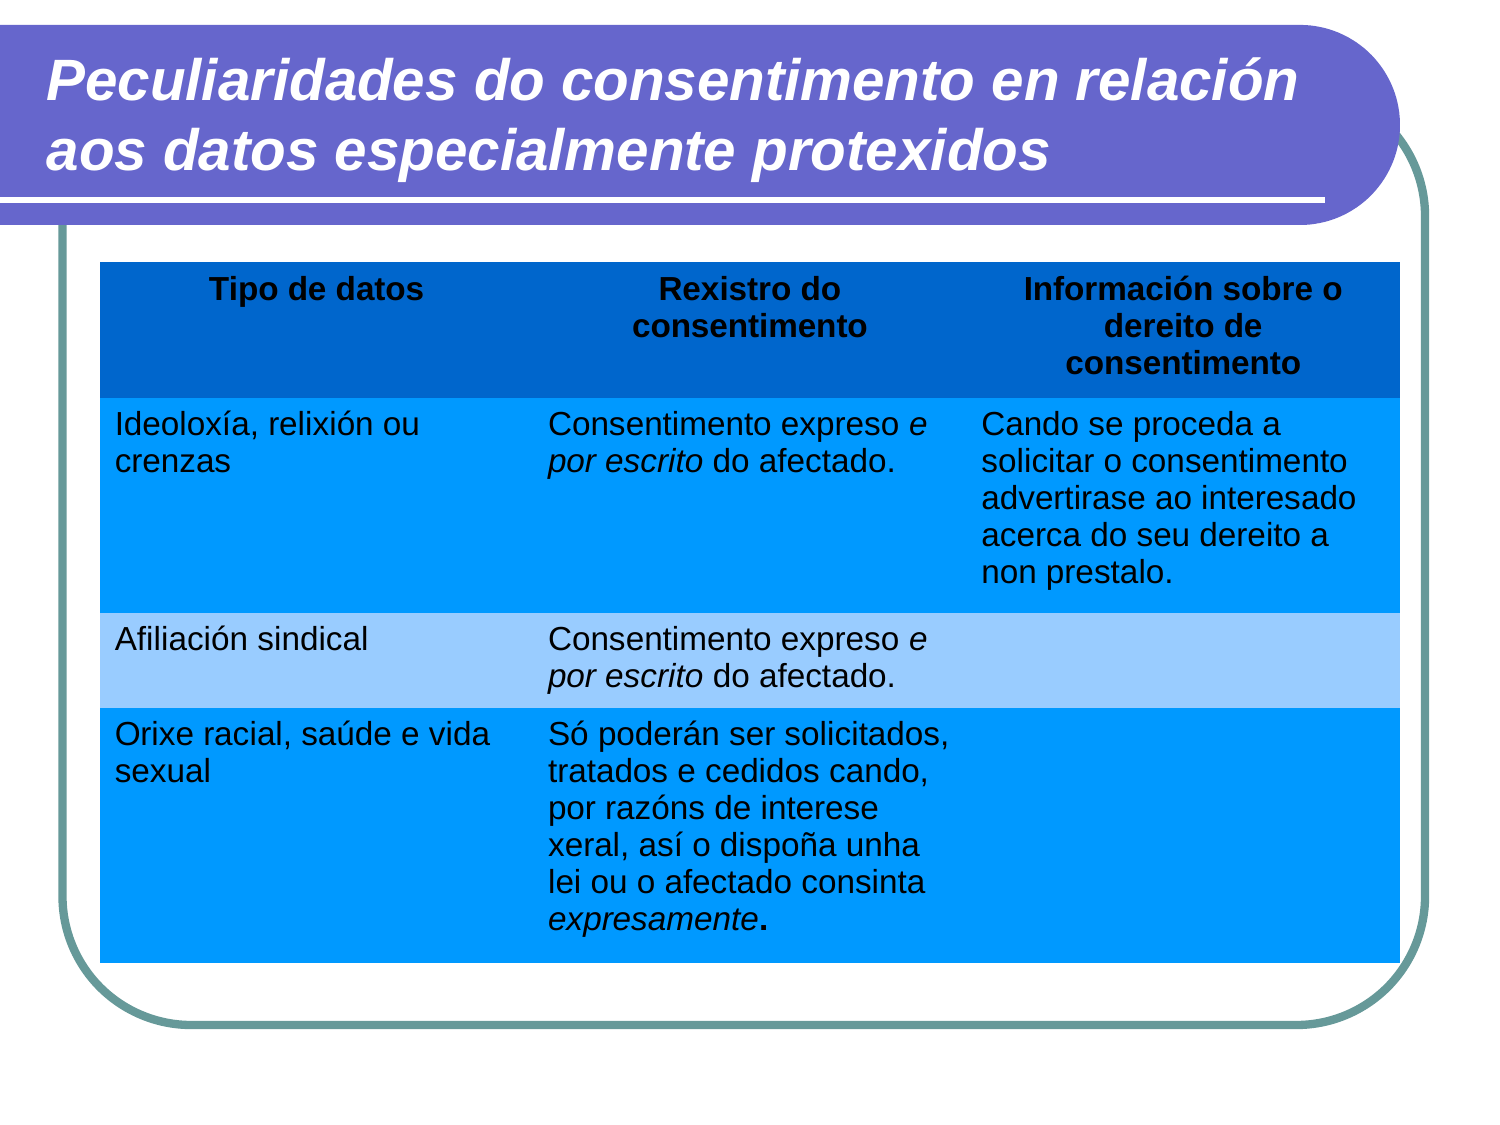

# Peculiaridades do consentimento en relación aos datos especialmente protexidos
| Tipo de datos | Rexistro do consentimento | Información sobre o dereito de consentimento |
| --- | --- | --- |
| Ideoloxía, relixión ou crenzas | Consentimento expreso e por escrito do afectado. | Cando se proceda a solicitar o consentimento advertirase ao interesado acerca do seu dereito a non prestalo. |
| Afiliación sindical | Consentimento expreso e por escrito do afectado. | |
| Orixe racial, saúde e vida sexual | Só poderán ser solicitados, tratados e cedidos cando, por razóns de interese xeral, así o dispoña unha lei ou o afectado consinta expresamente. | |